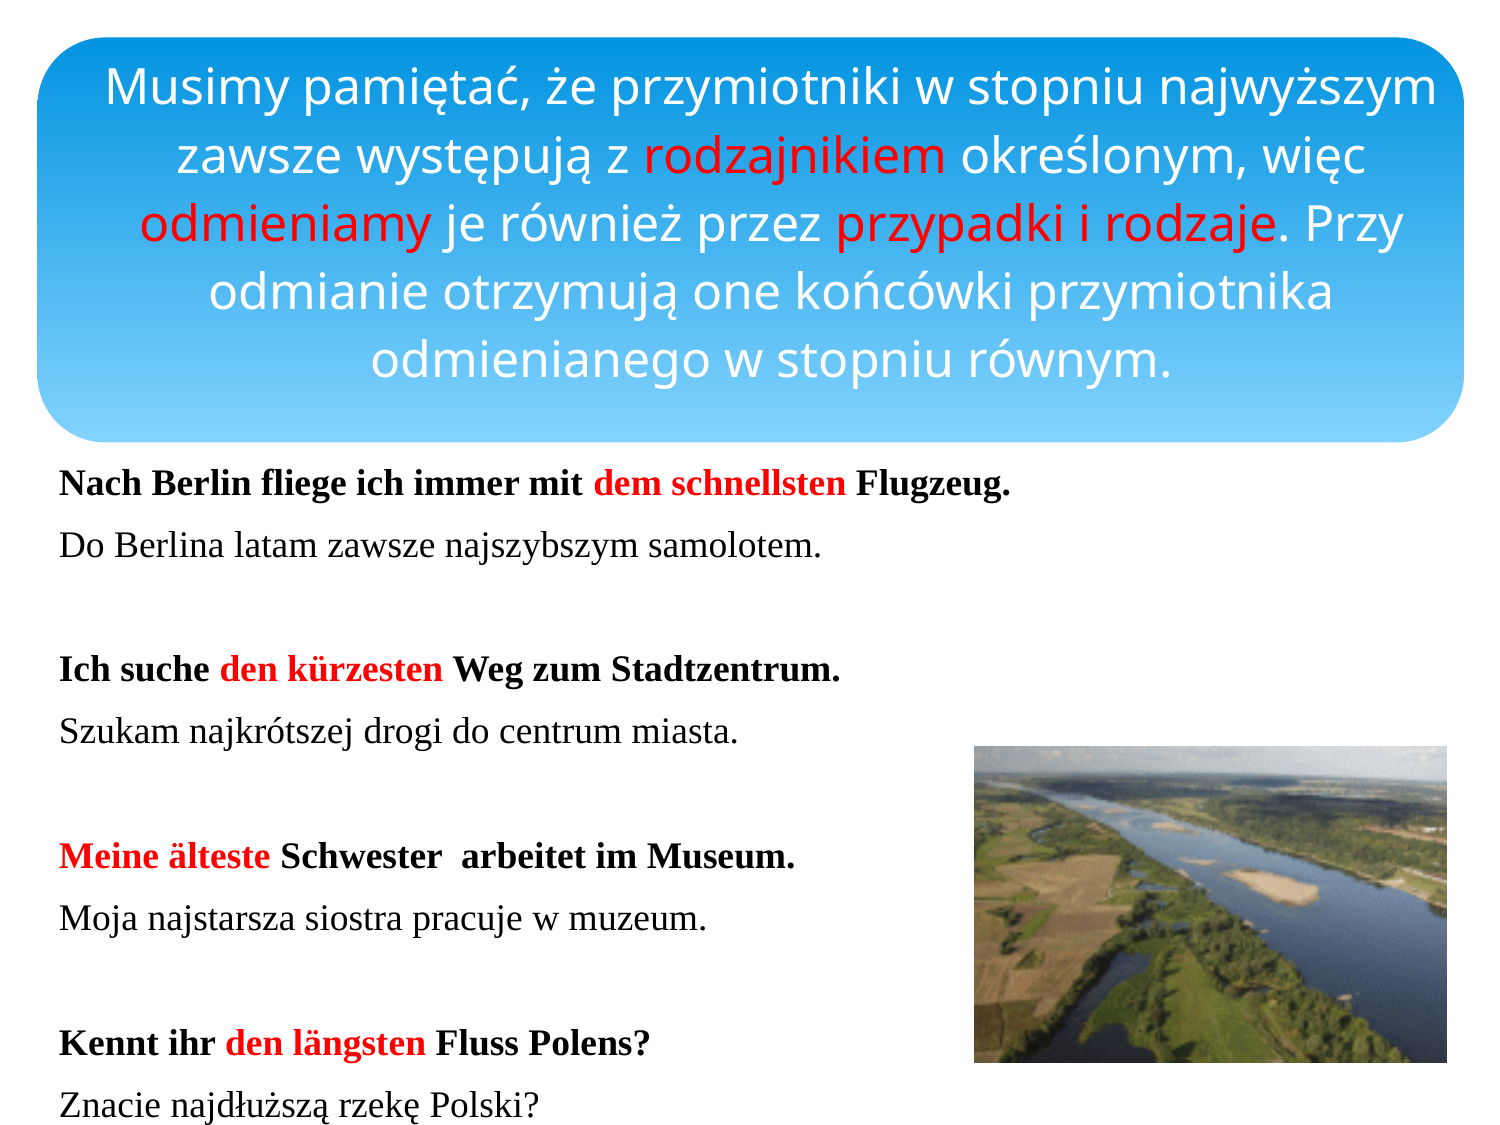

# Musimy pamiętać, że przymiotniki w stopniu najwyższym zawsze występują z rodzajnikiem określonym, więc odmieniamy je również przez przypadki i rodzaje. Przy odmianie otrzymują one końcówki przymiotnika odmienianego w stopniu równym.
Nach Berlin fliege ich immer mit dem schnellsten Flugzeug.
Do Berlina latam zawsze najszybszym samolotem.
Ich suche den kürzesten Weg zum Stadtzentrum.
Szukam najkrótszej drogi do centrum miasta.
Meine älteste Schwester arbeitet im Museum.
Moja najstarsza siostra pracuje w muzeum.
Kennt ihr den längsten Fluss Polens?
Znacie najdłuższą rzekę Polski?